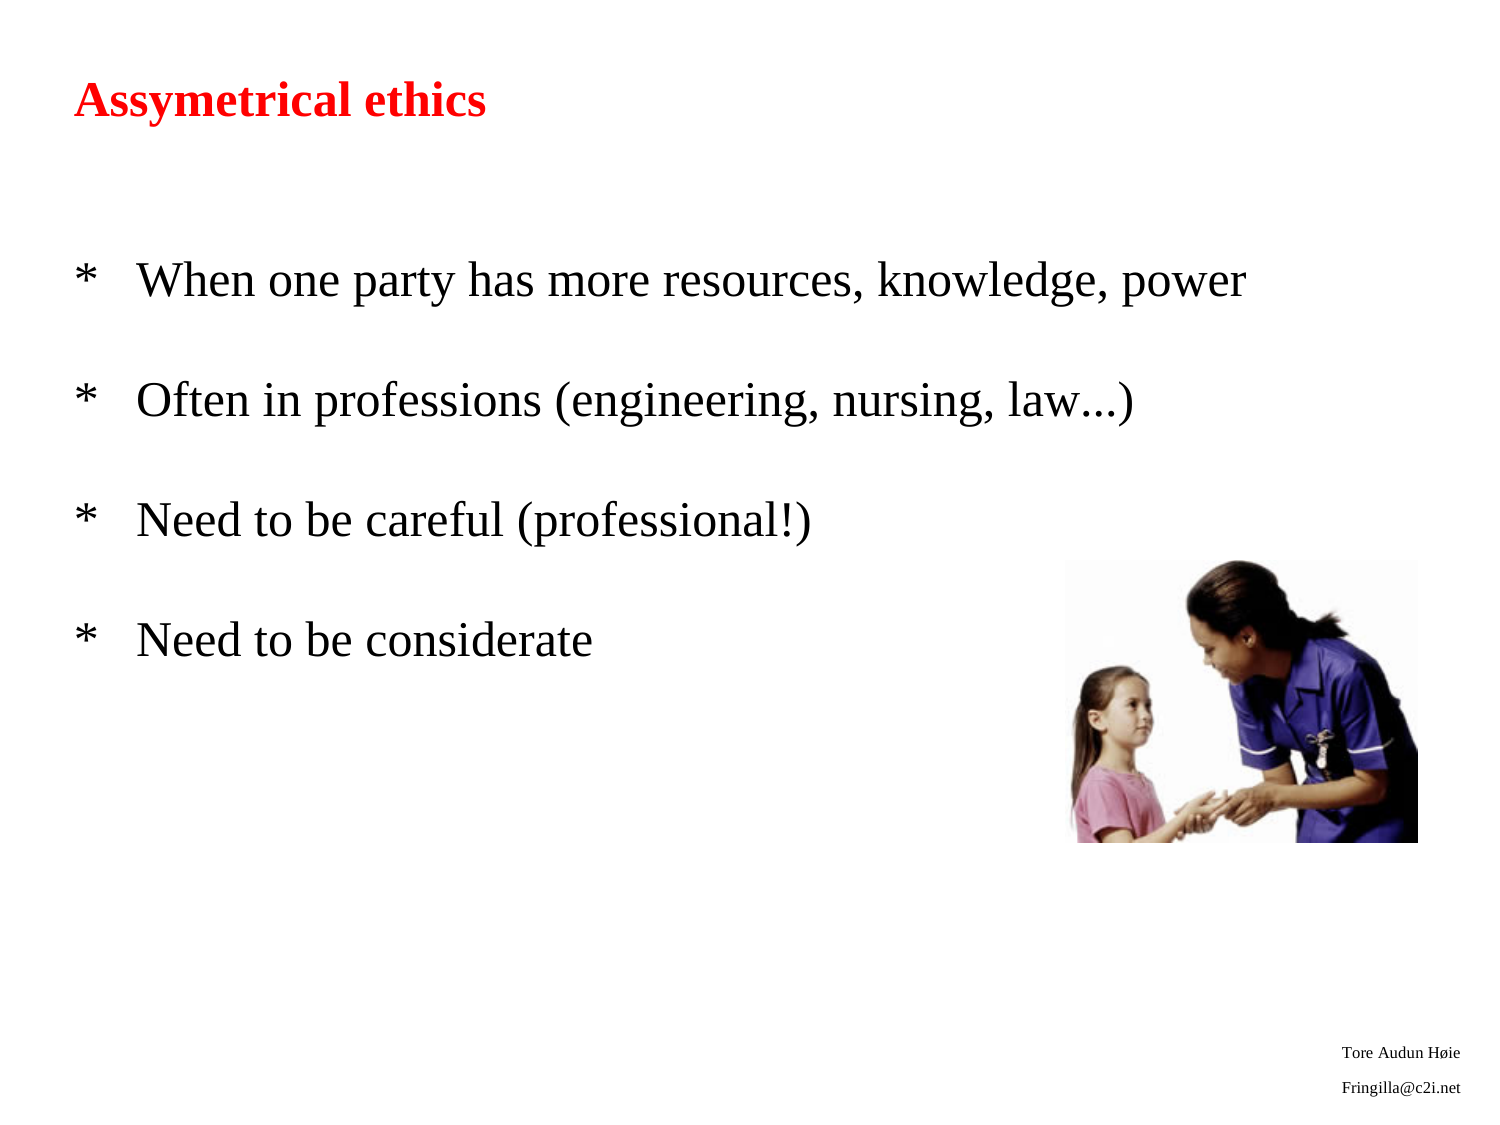

Assymetrical ethics
* When one party has more resources, knowledge, power
* Often in professions (engineering, nursing, law...)
* Need to be careful (professional!)
* Need to be considerate
Tore Audun Høie
Fringilla@c2i.net